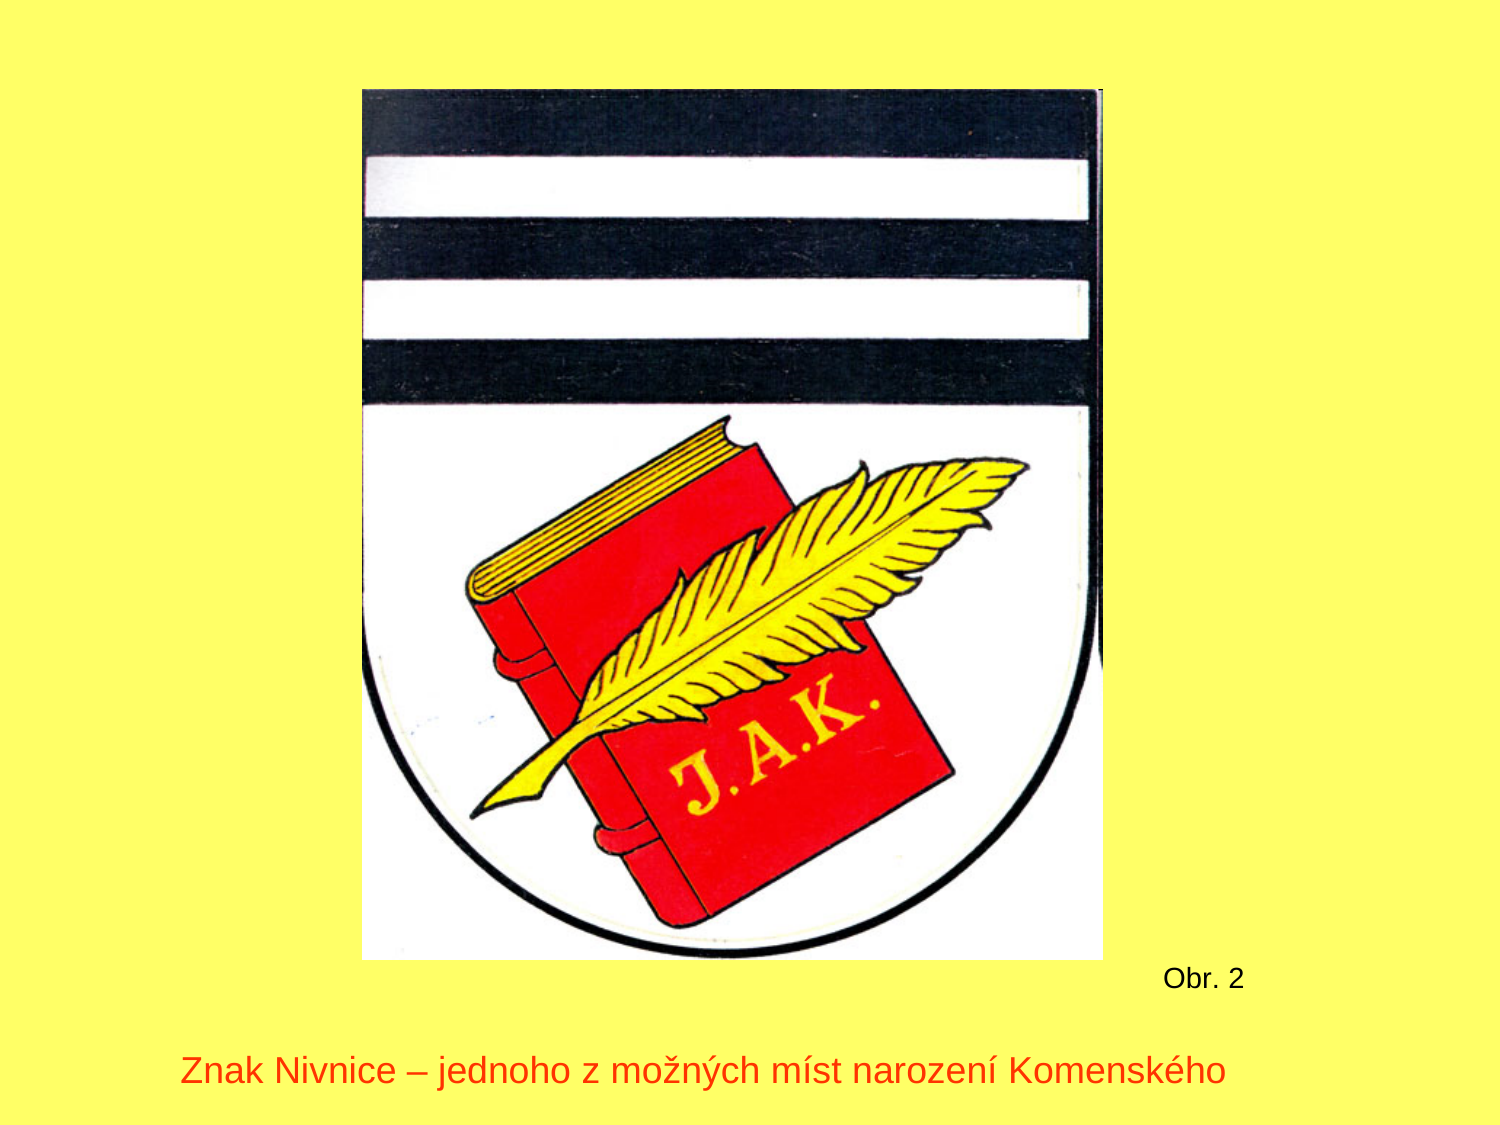

Obr. 2
 Znak Nivnice – jednoho z možných míst narození Komenského